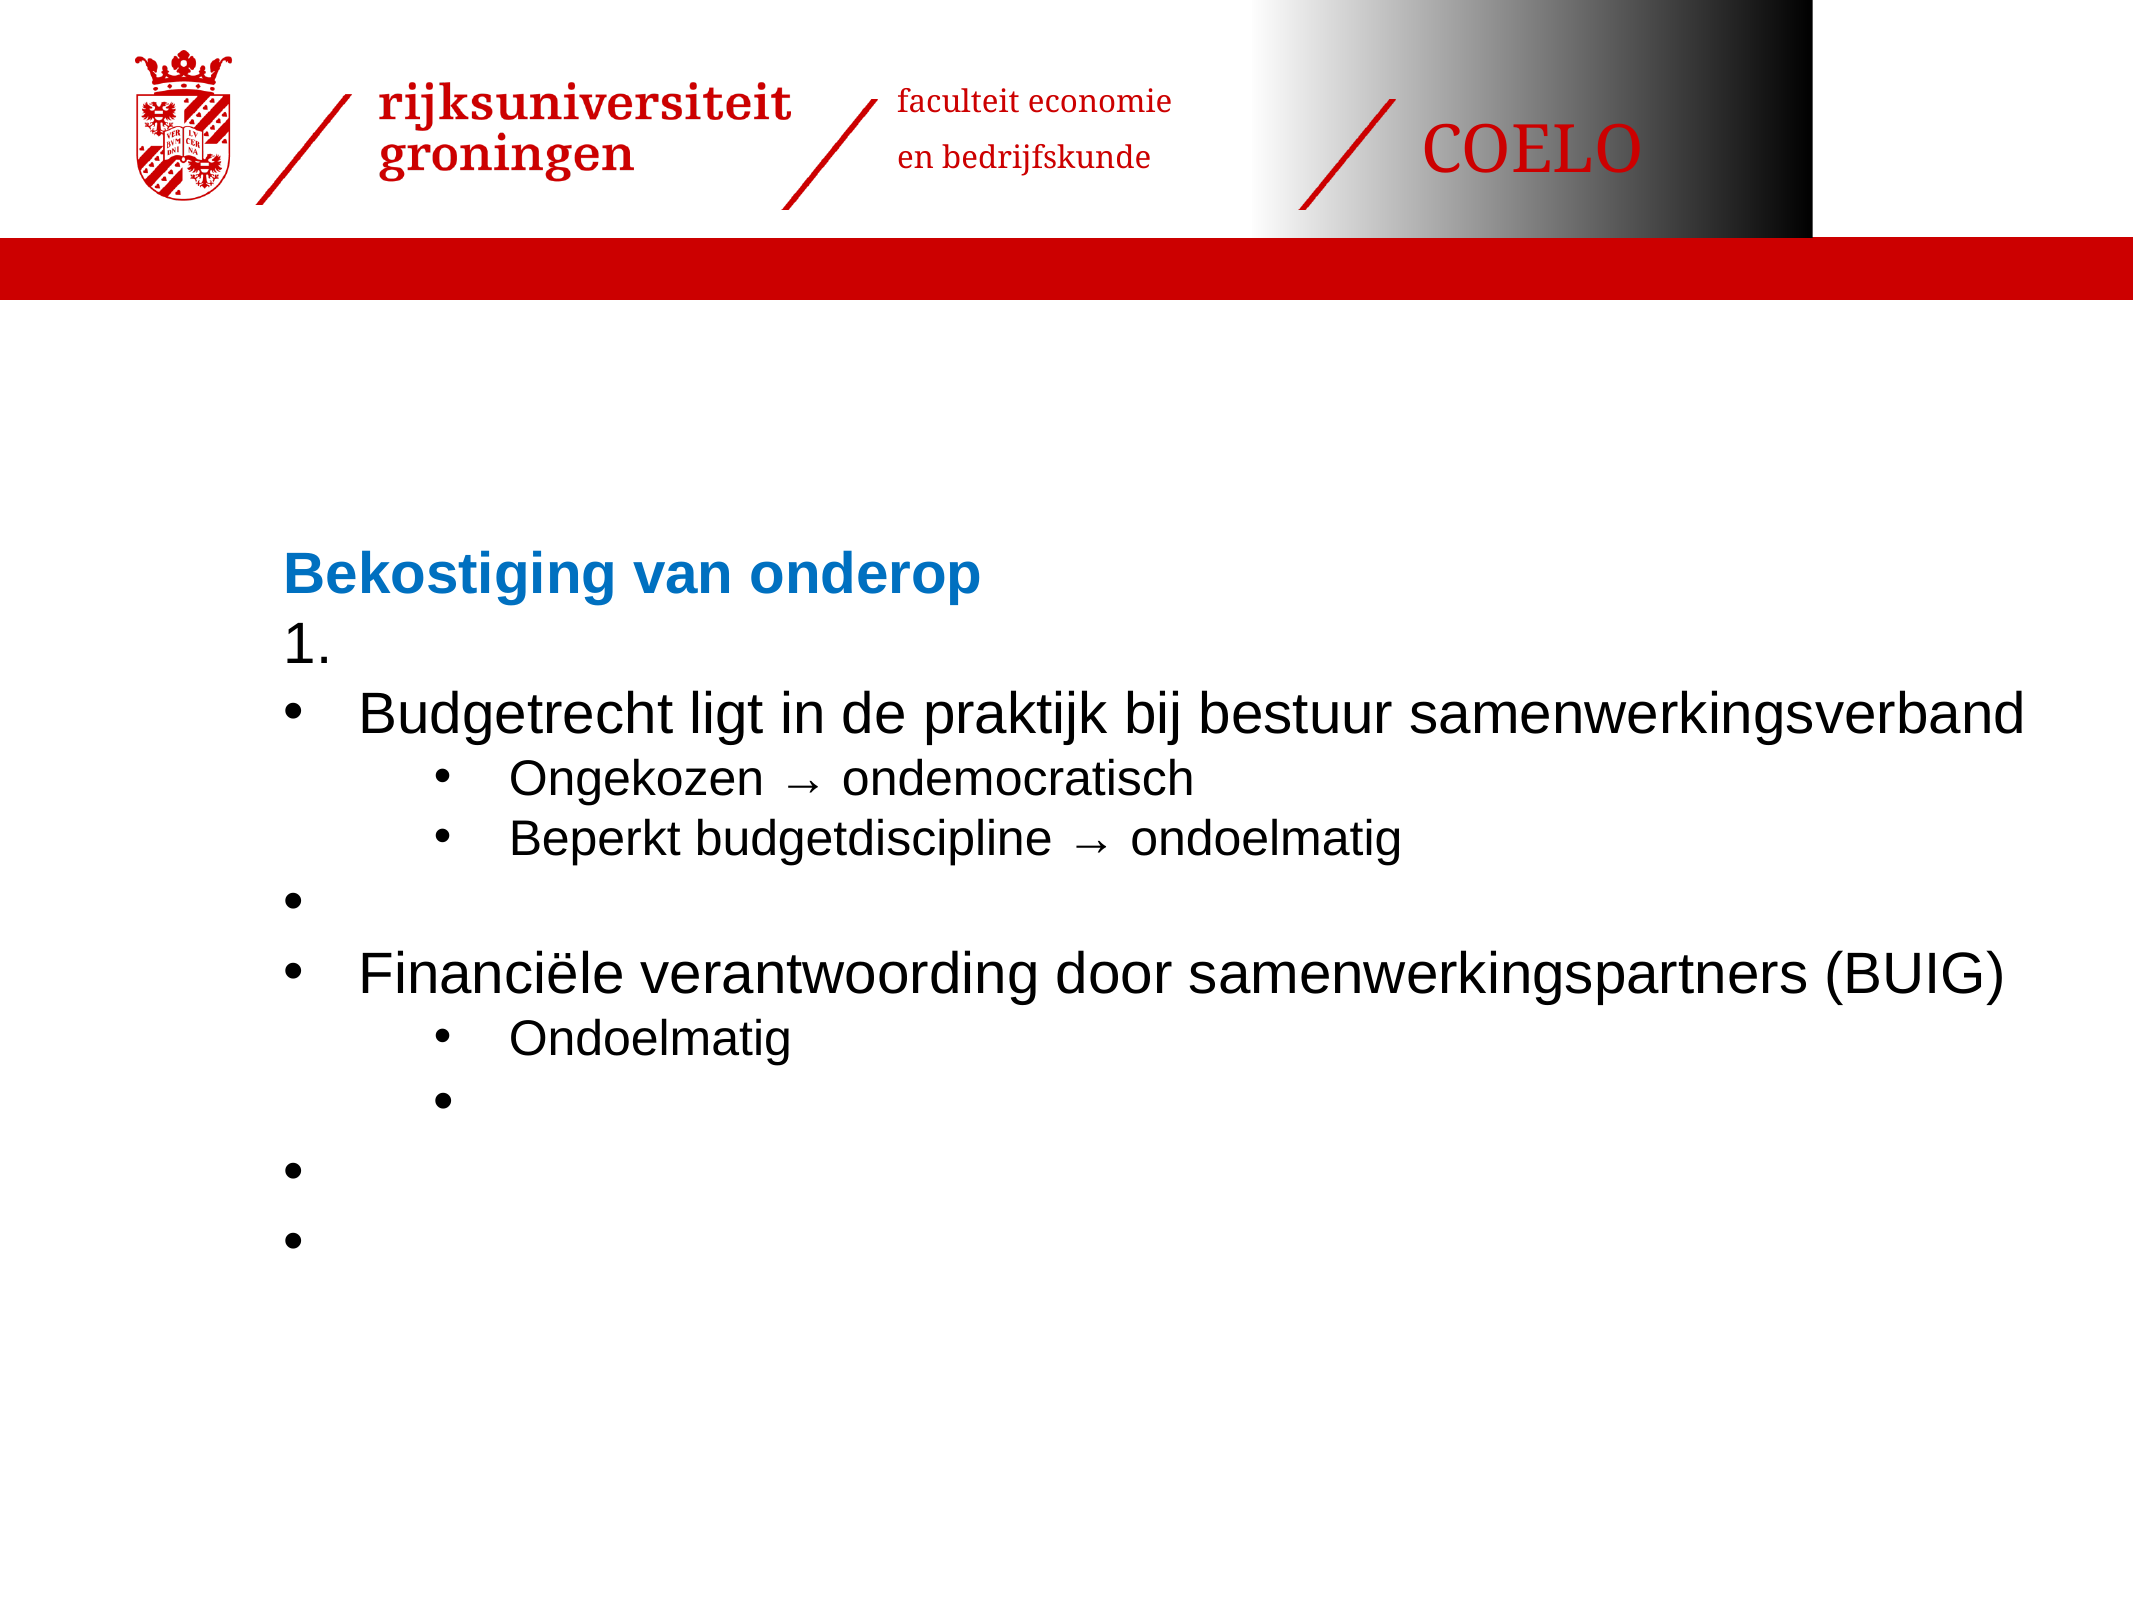

Bekostiging van onderop
Budgetrecht ligt in de praktijk bij bestuur samenwerkingsverband
Ongekozen → ondemocratisch
Beperkt budgetdiscipline → ondoelmatig
Financiële verantwoording door samenwerkingspartners (BUIG)
Ondoelmatig